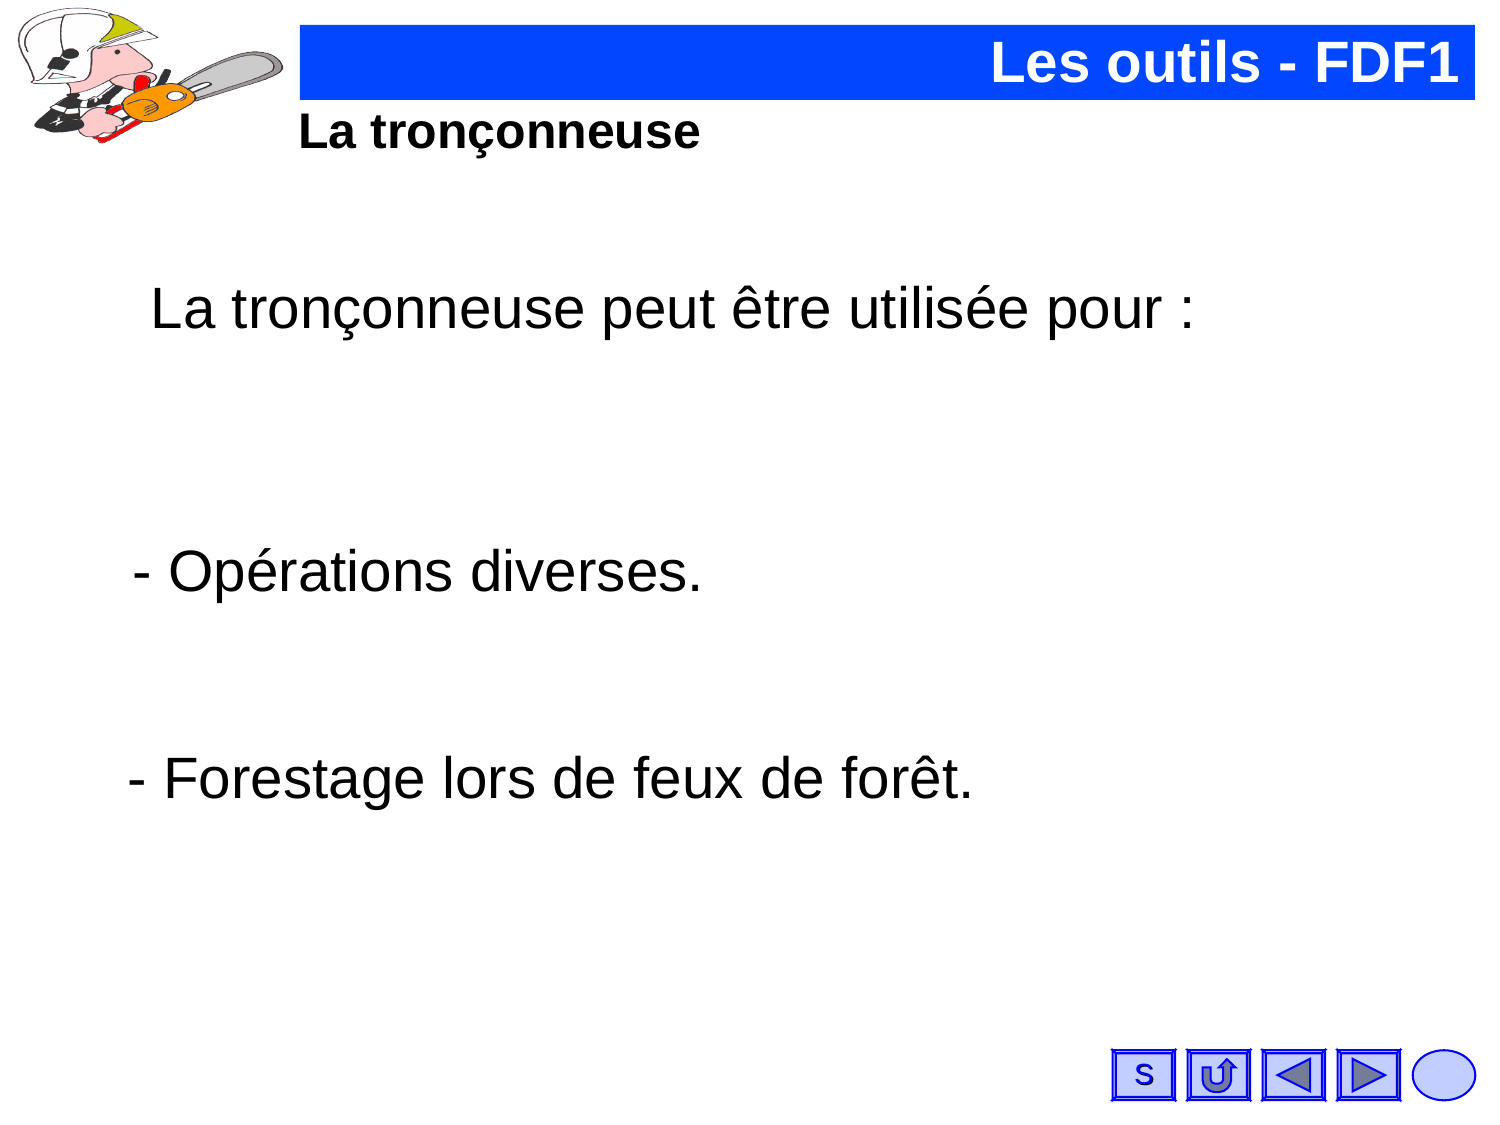

Les outils - FDF1
La tronçonneuse
La tronçonneuse peut être utilisée pour :
- Opérations diverses.
- Forestage lors de feux de forêt.